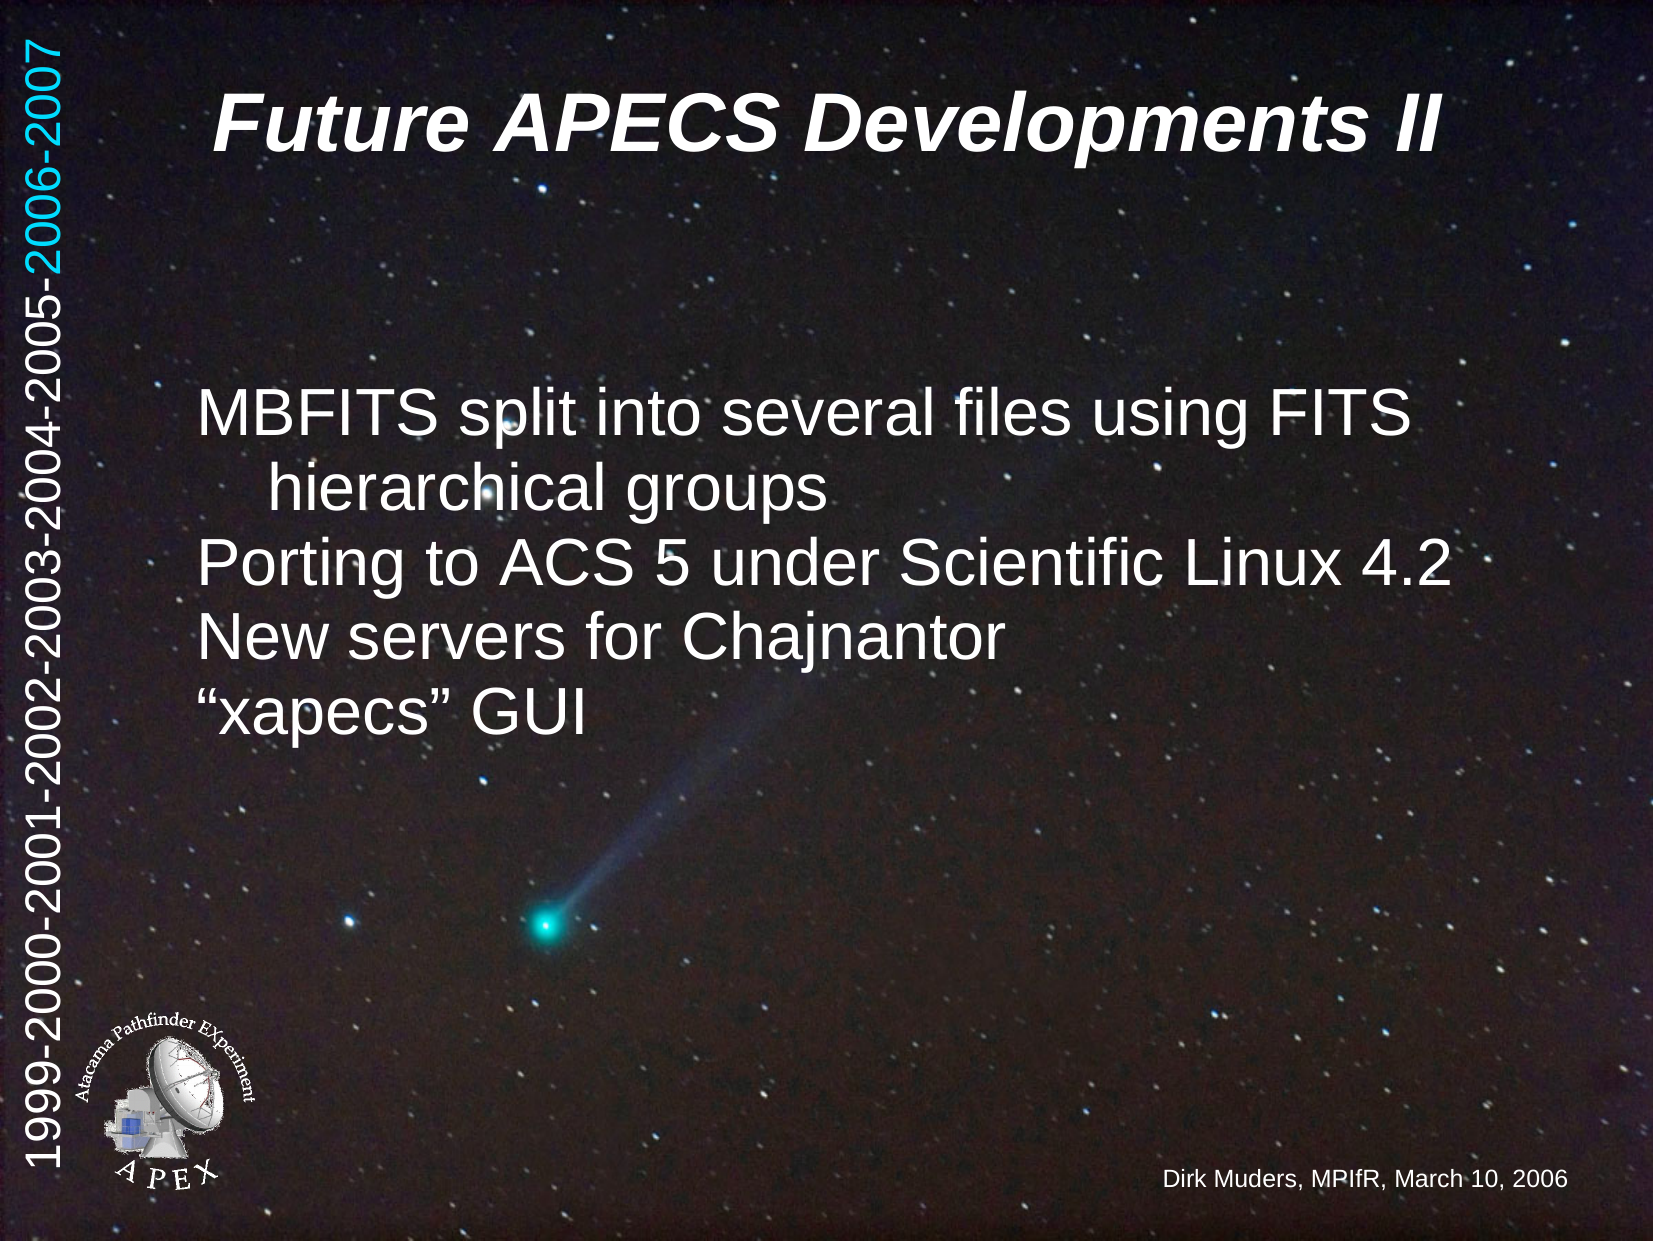

# Future APECS Developments II
1999-2000-2001-2002-2003-2004-2005-2006-2007
MBFITS split into several files using FITS hierarchical groups
Porting to ACS 5 under Scientific Linux 4.2
New servers for Chajnantor
“xapecs” GUI